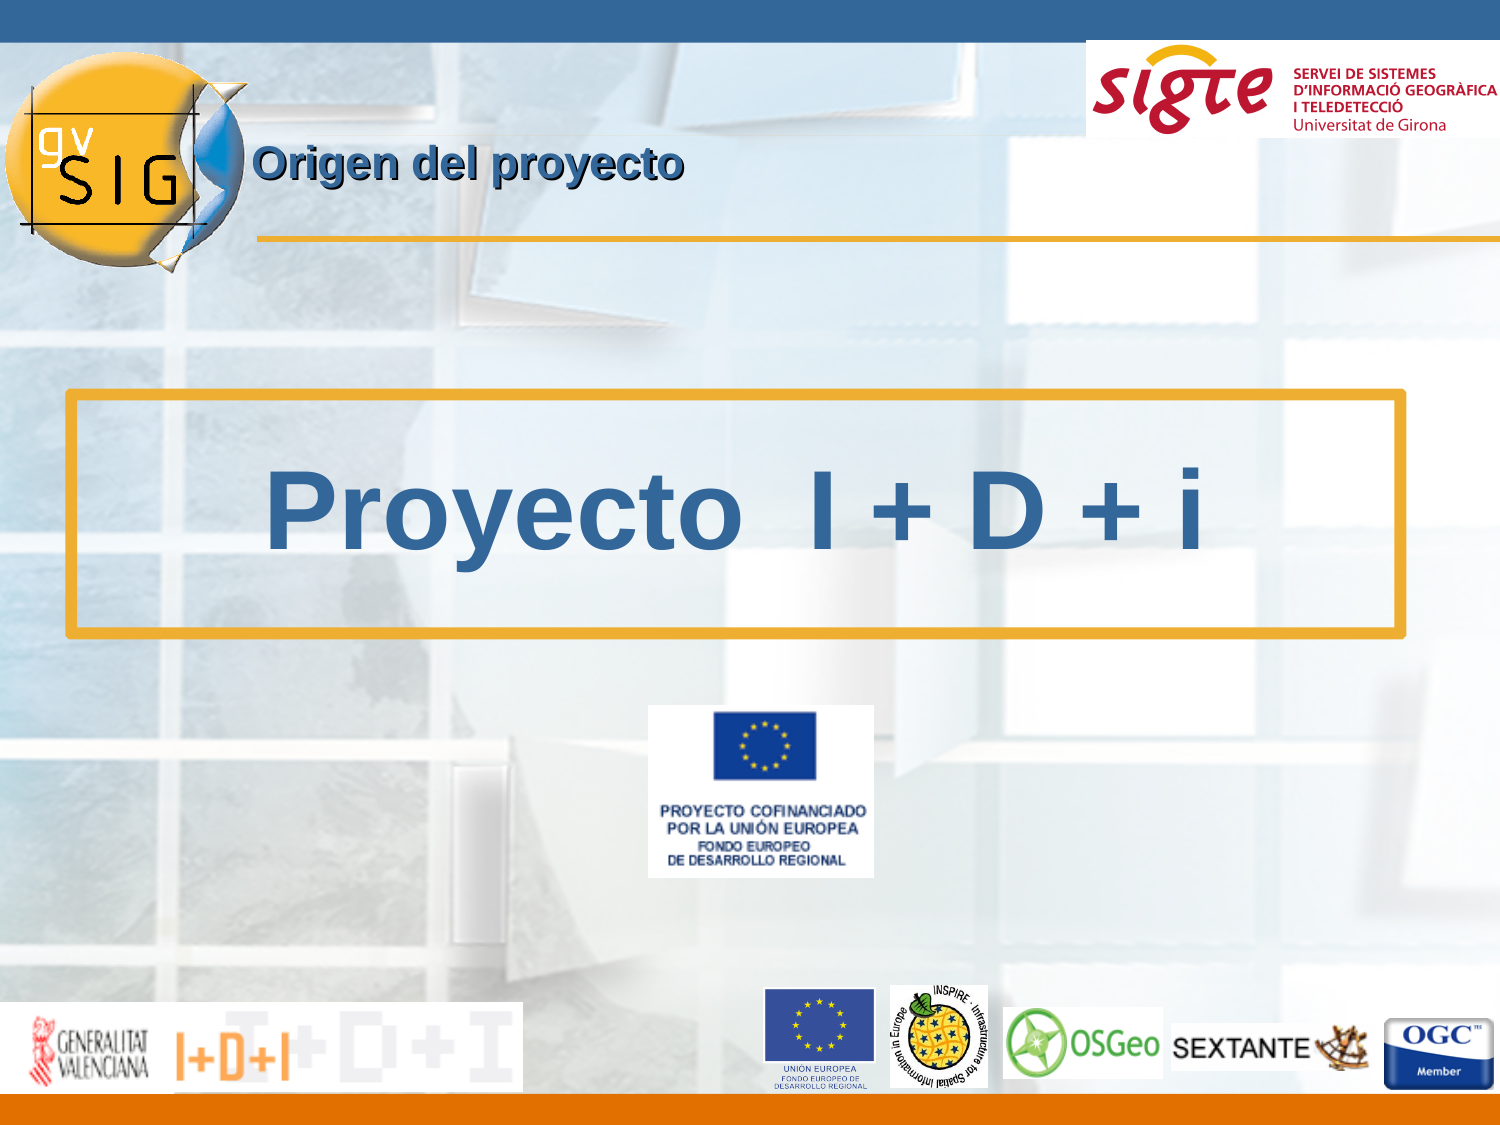

Origen del proyecto
Proyecto I + D + i